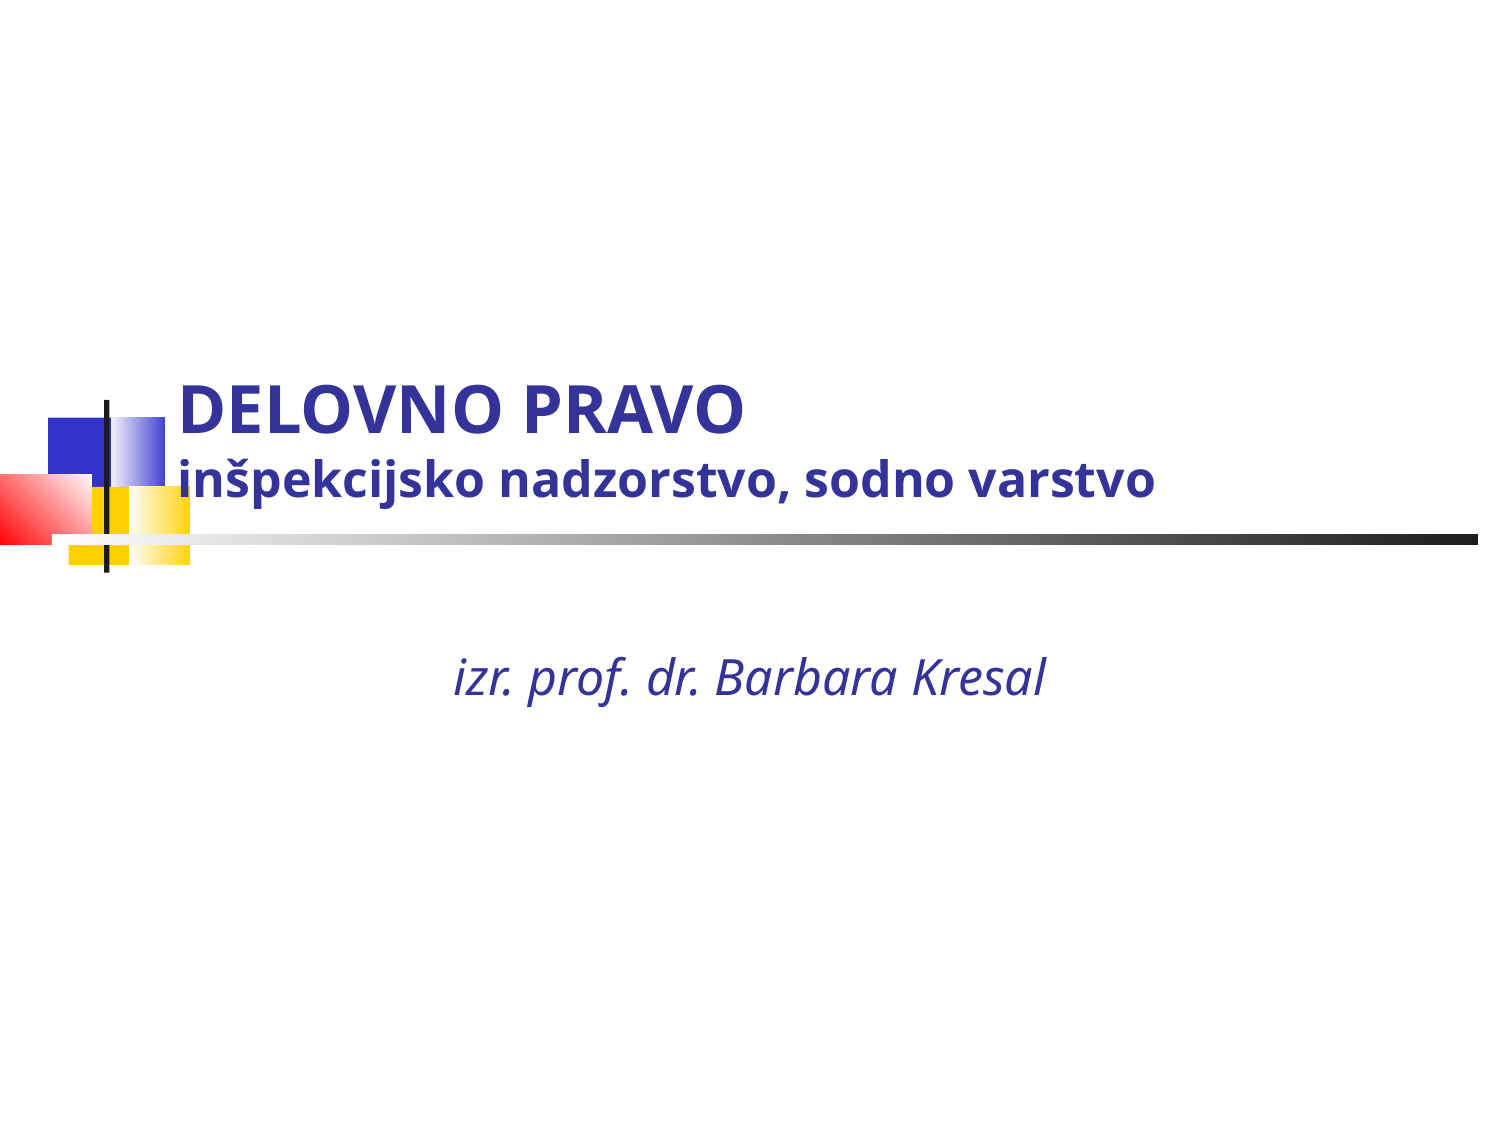

# DELOVNO PRAVO inšpekcijsko nadzorstvo, sodno varstvo
izr. prof. dr. Barbara Kresal